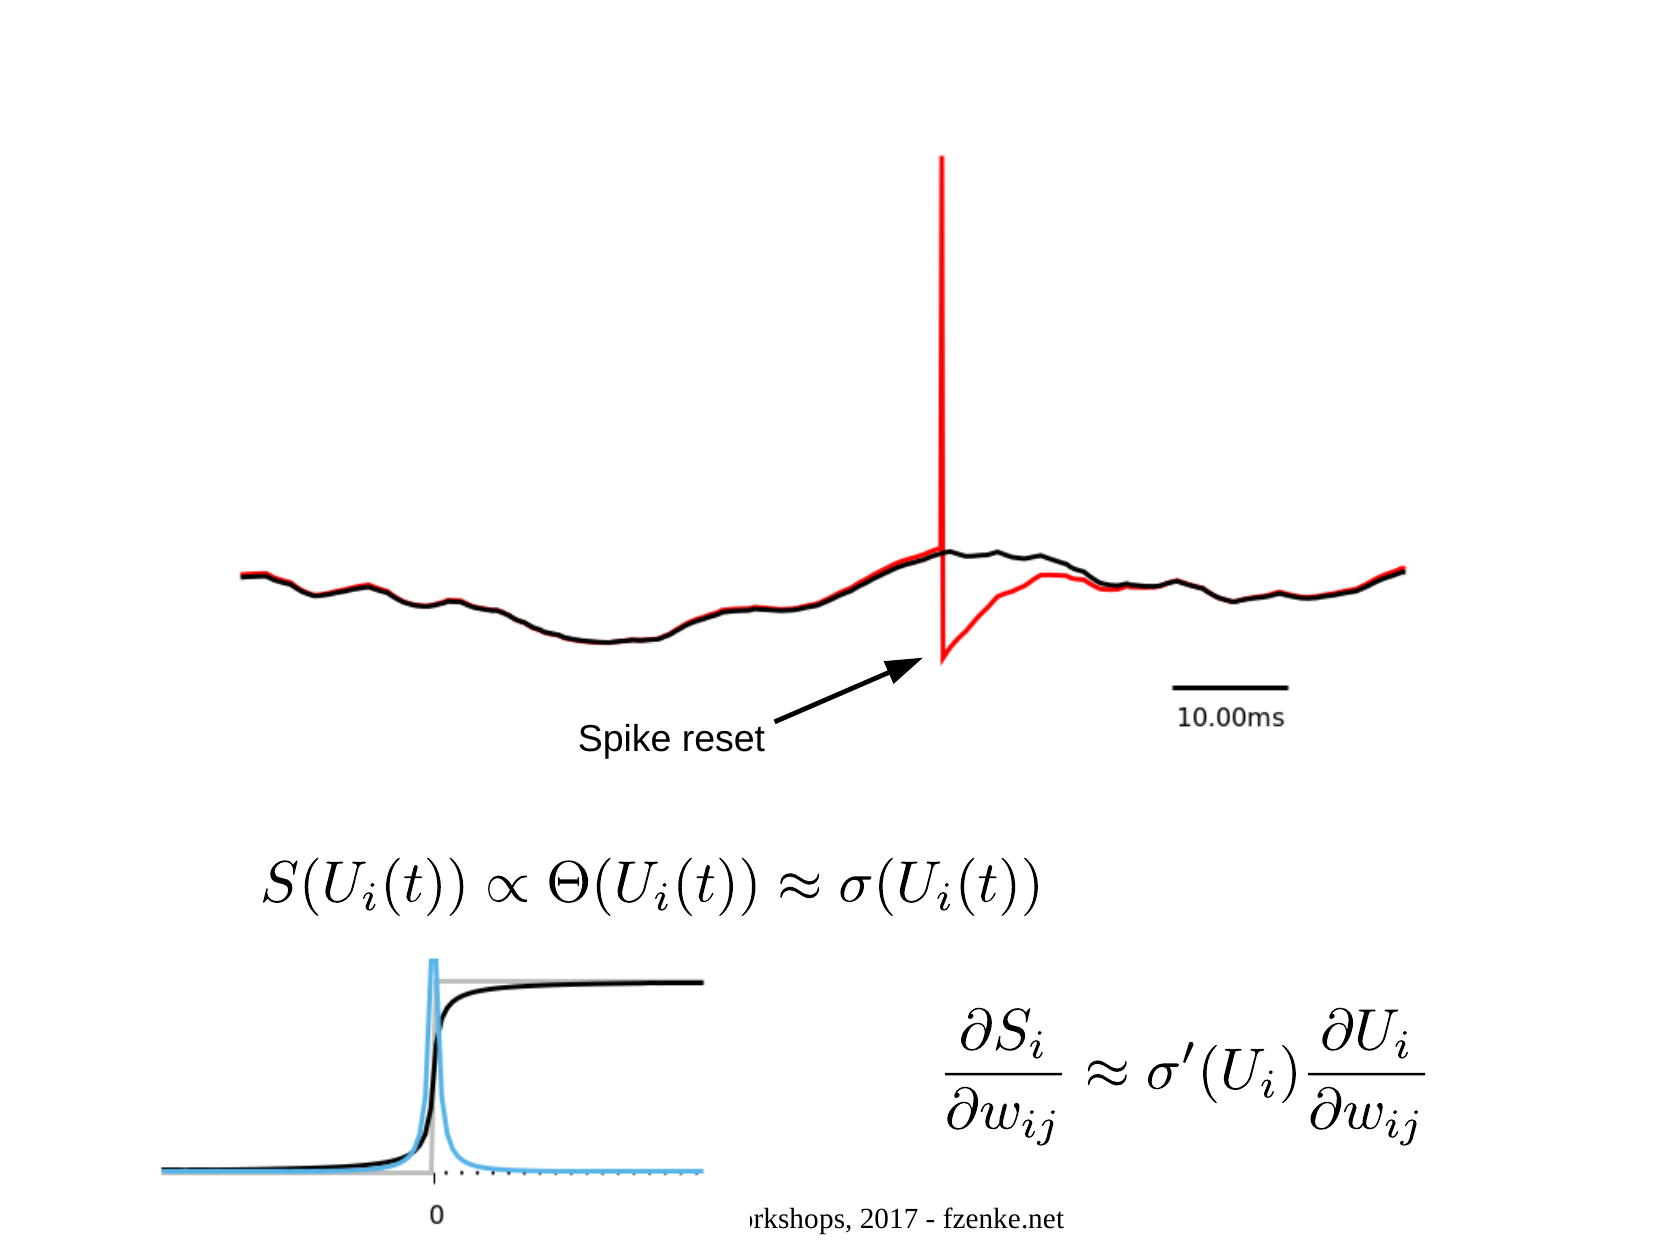

Spike reset
COSYNE Workshops, 2017 - fzenke.net